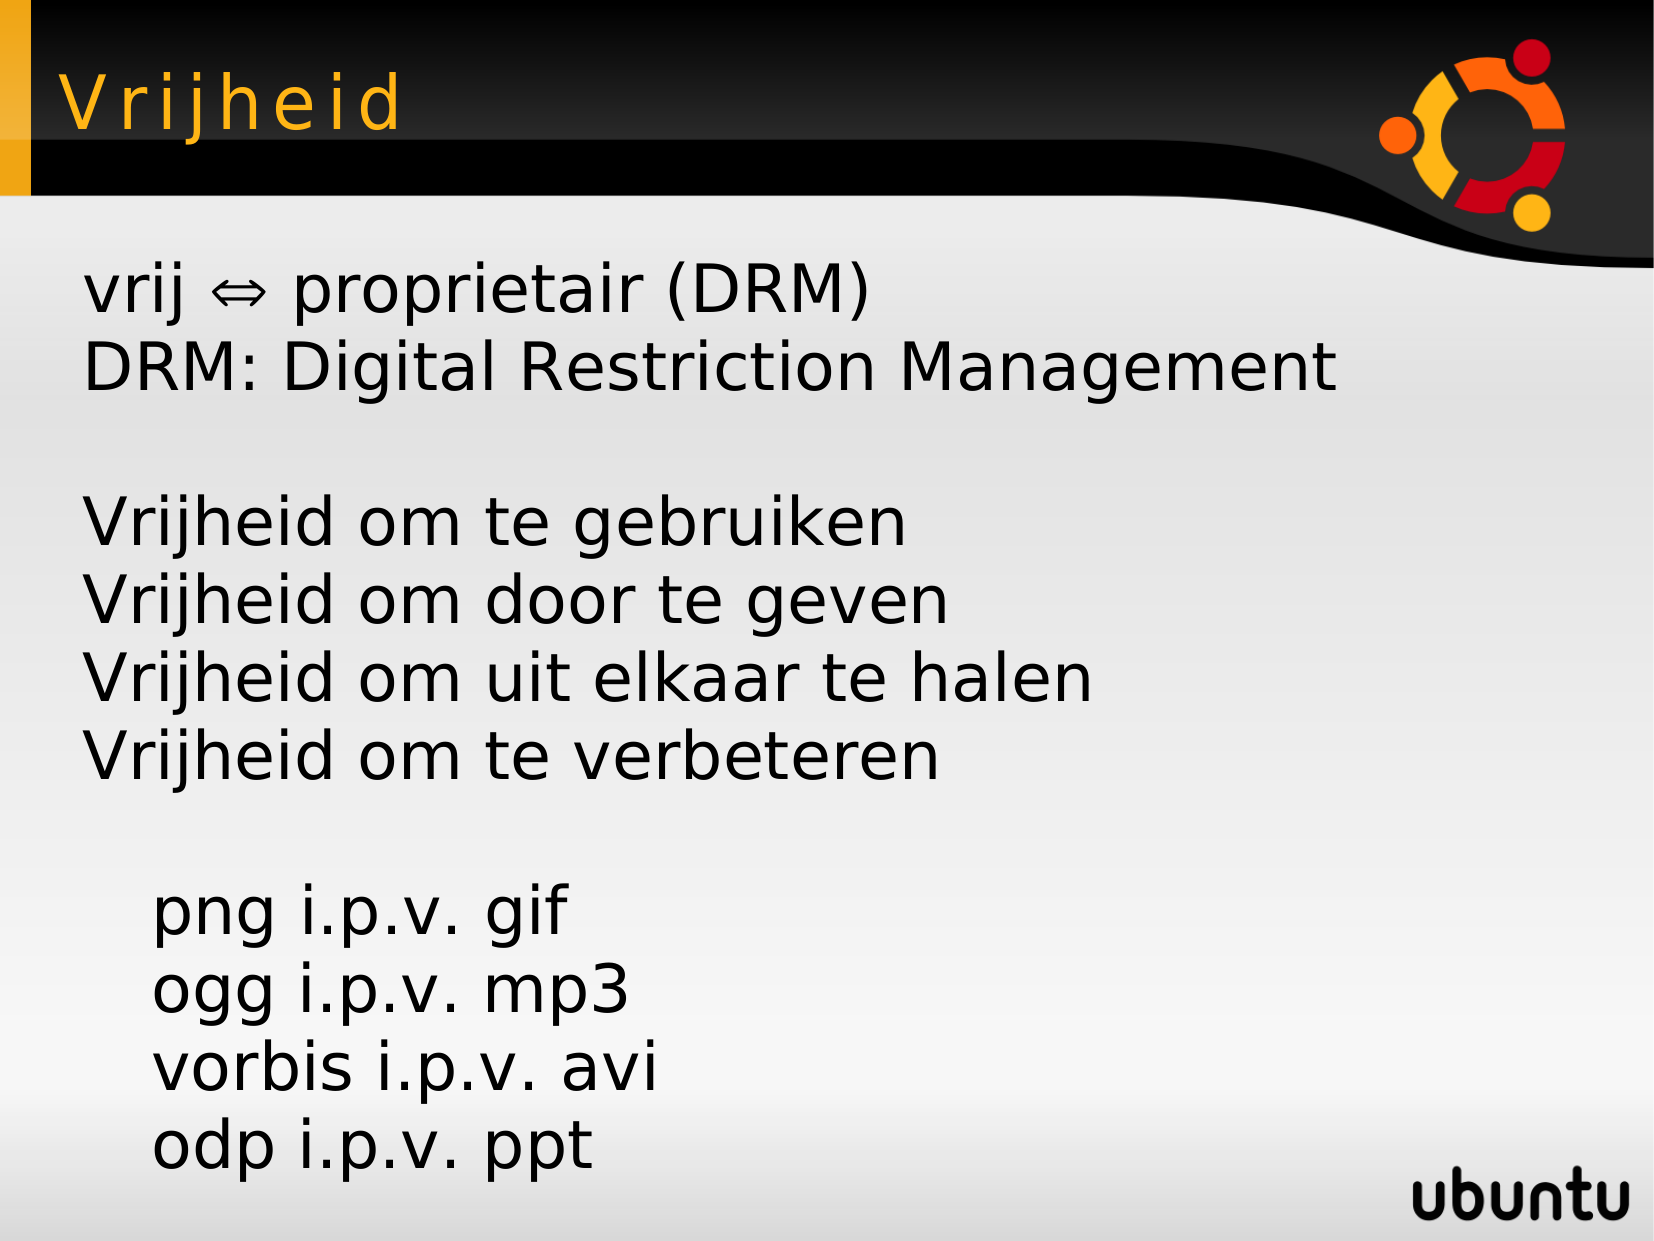

# Vrijheid
vrij  proprietair (DRM)
DRM: Digital Restriction Management
Vrijheid om te gebruiken
Vrijheid om door te geven
Vrijheid om uit elkaar te halen
Vrijheid om te verbeteren
png i.p.v. gif
ogg i.p.v. mp3
vorbis i.p.v. avi
odp i.p.v. ppt